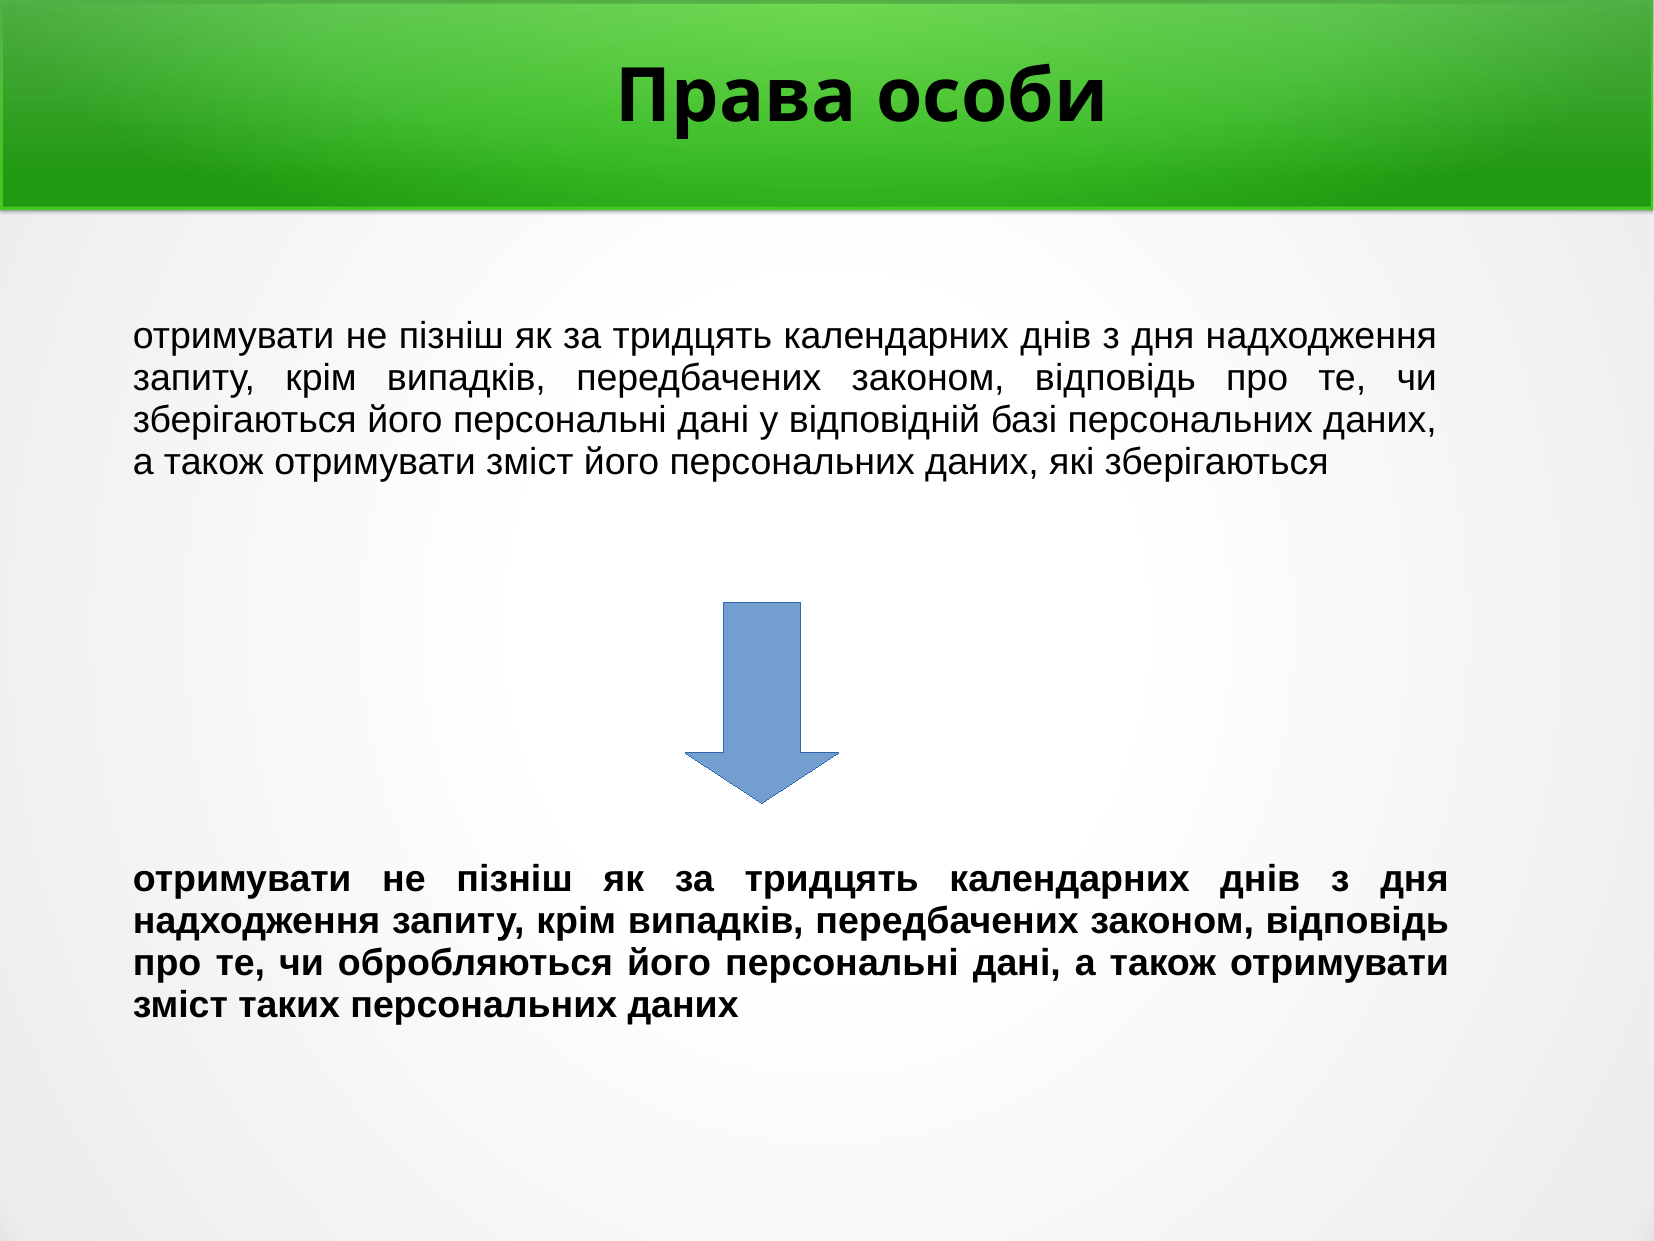

Права особи
отримувати не пізніш як за тридцять календарних днів з дня надходження запиту, крім випадків, передбачених законом, відповідь про те, чи зберігаються його персональні дані у відповідній базі персональних даних, а також отримувати зміст його персональних даних, які зберігаються
отримувати не пізніш як за тридцять календарних днів з дня надходження запиту, крім випадків, передбачених законом, відповідь про те, чи обробляються його персональні дані, а також отримувати зміст таких персональних даних